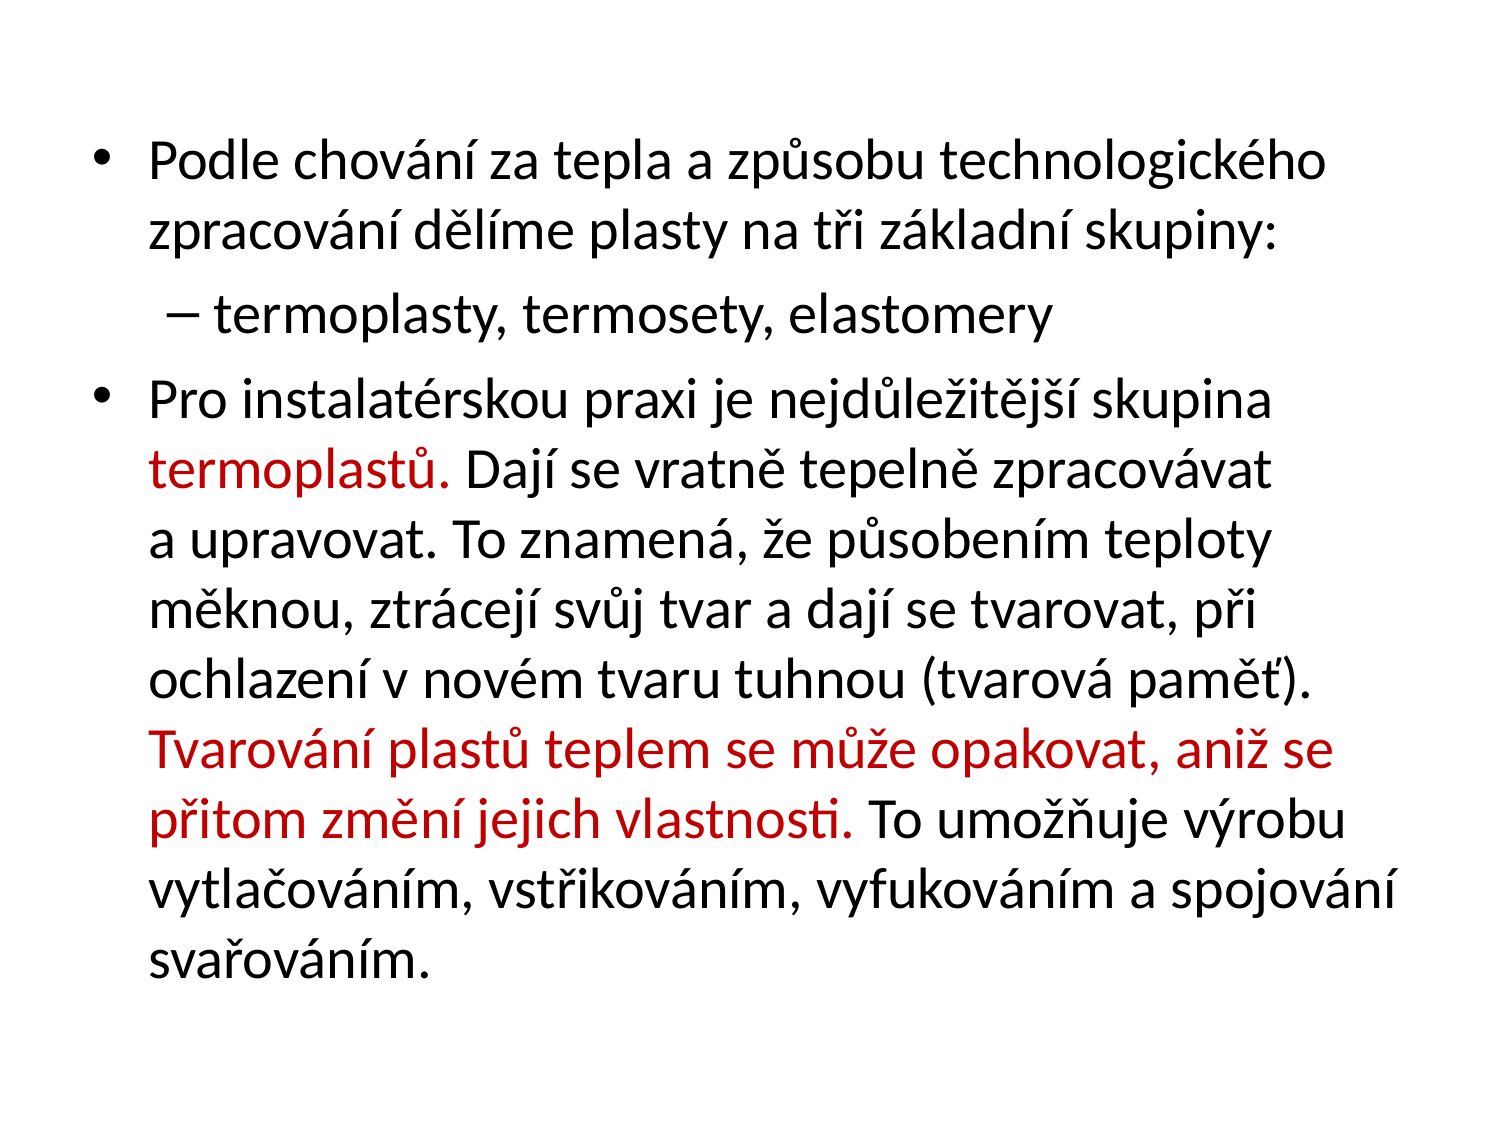

#
Podle chování za tepla a způsobu technologického zpracování dělíme plasty na tři základní skupiny:
termoplasty, termosety, elastomery
Pro instalatérskou praxi je nejdůležitější skupina termoplastů. Dají se vratně tepelně zpracovávat
a upravovat. To znamená, že působením teploty měknou, ztrácejí svůj tvar a dají se tvarovat, při ochlazení v novém tvaru tuhnou (tvarová paměť). Tvarování plastů teplem se může opakovat, aniž se přitom změní jejich vlastnosti. To umožňuje výrobu vytlačováním, vstřikováním, vyfukováním a spojování svařováním.